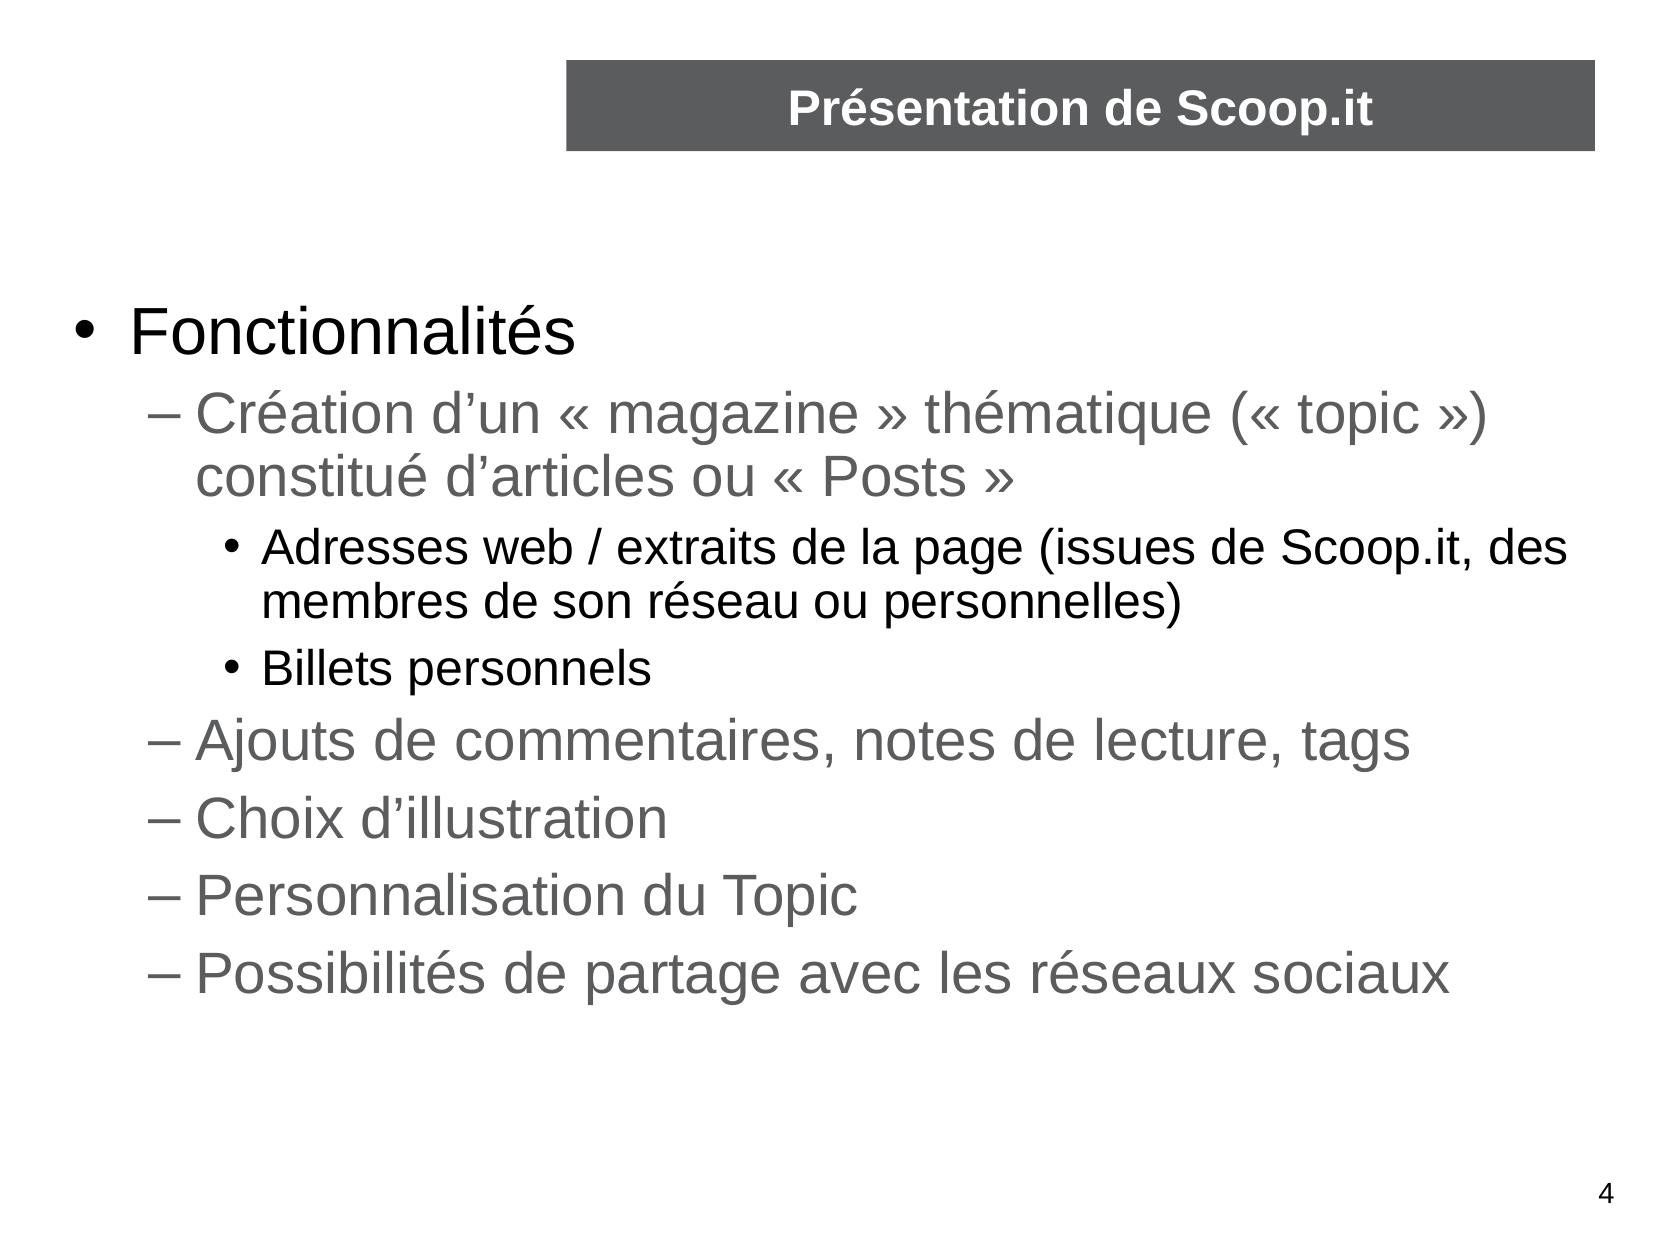

Présentation de Scoop.it
Fonctionnalités
Création d’un « magazine » thématique (« topic ») constitué d’articles ou « Posts »
Adresses web / extraits de la page (issues de Scoop.it, des membres de son réseau ou personnelles)
Billets personnels
Ajouts de commentaires, notes de lecture, tags
Choix d’illustration
Personnalisation du Topic
Possibilités de partage avec les réseaux sociaux